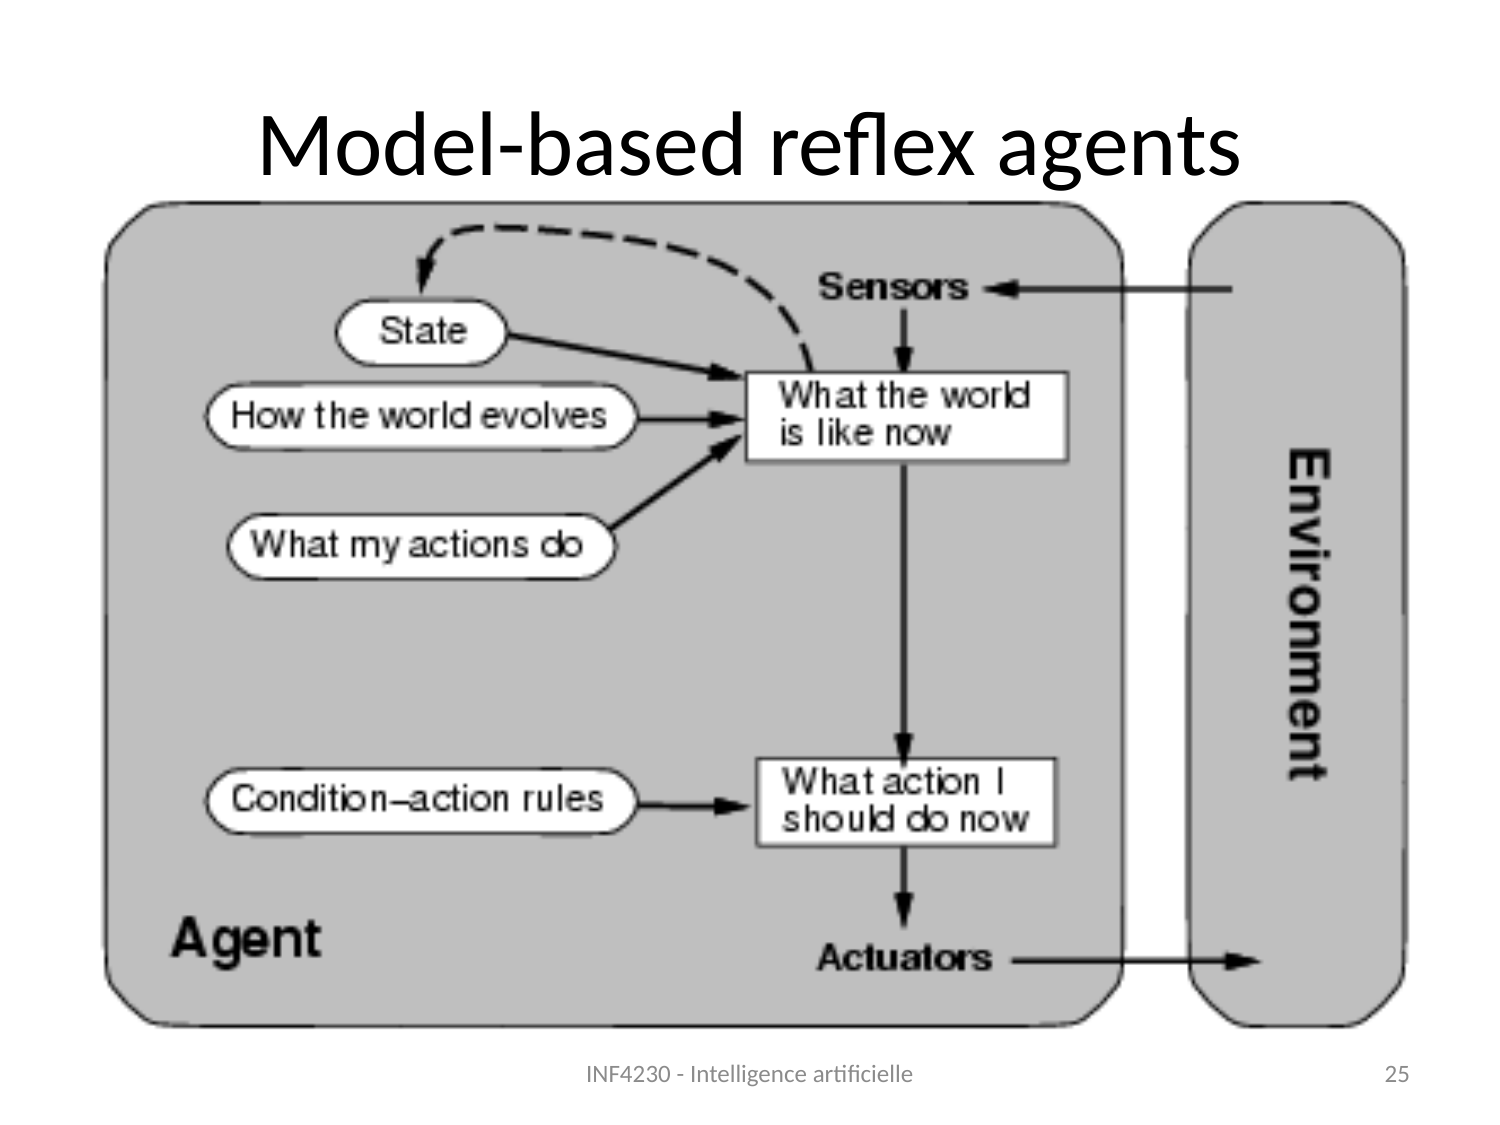

# Model-based reflex agents
INF4230 - Intelligence artificielle